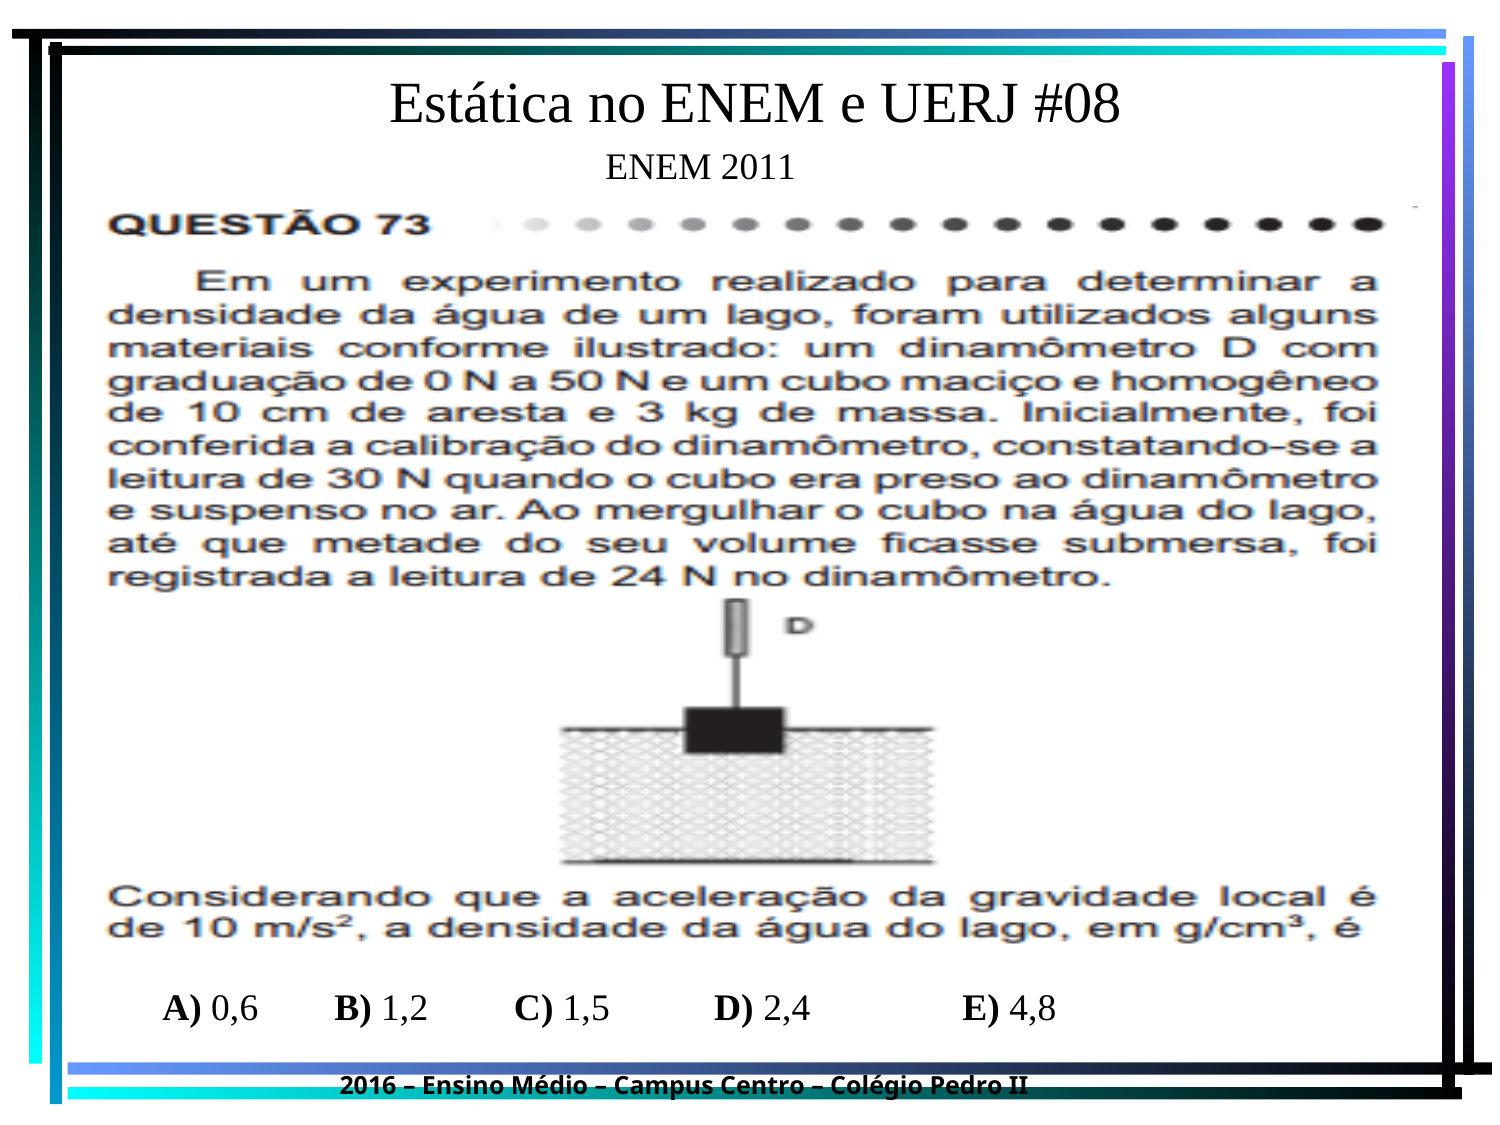

# Estática no ENEM e UERJ #08
ENEM 2011
A) 0,6 B) 1,2 C) 1,5 D) 2,4 E) 4,8
2016 – Ensino Médio – Campus Centro – Colégio Pedro II